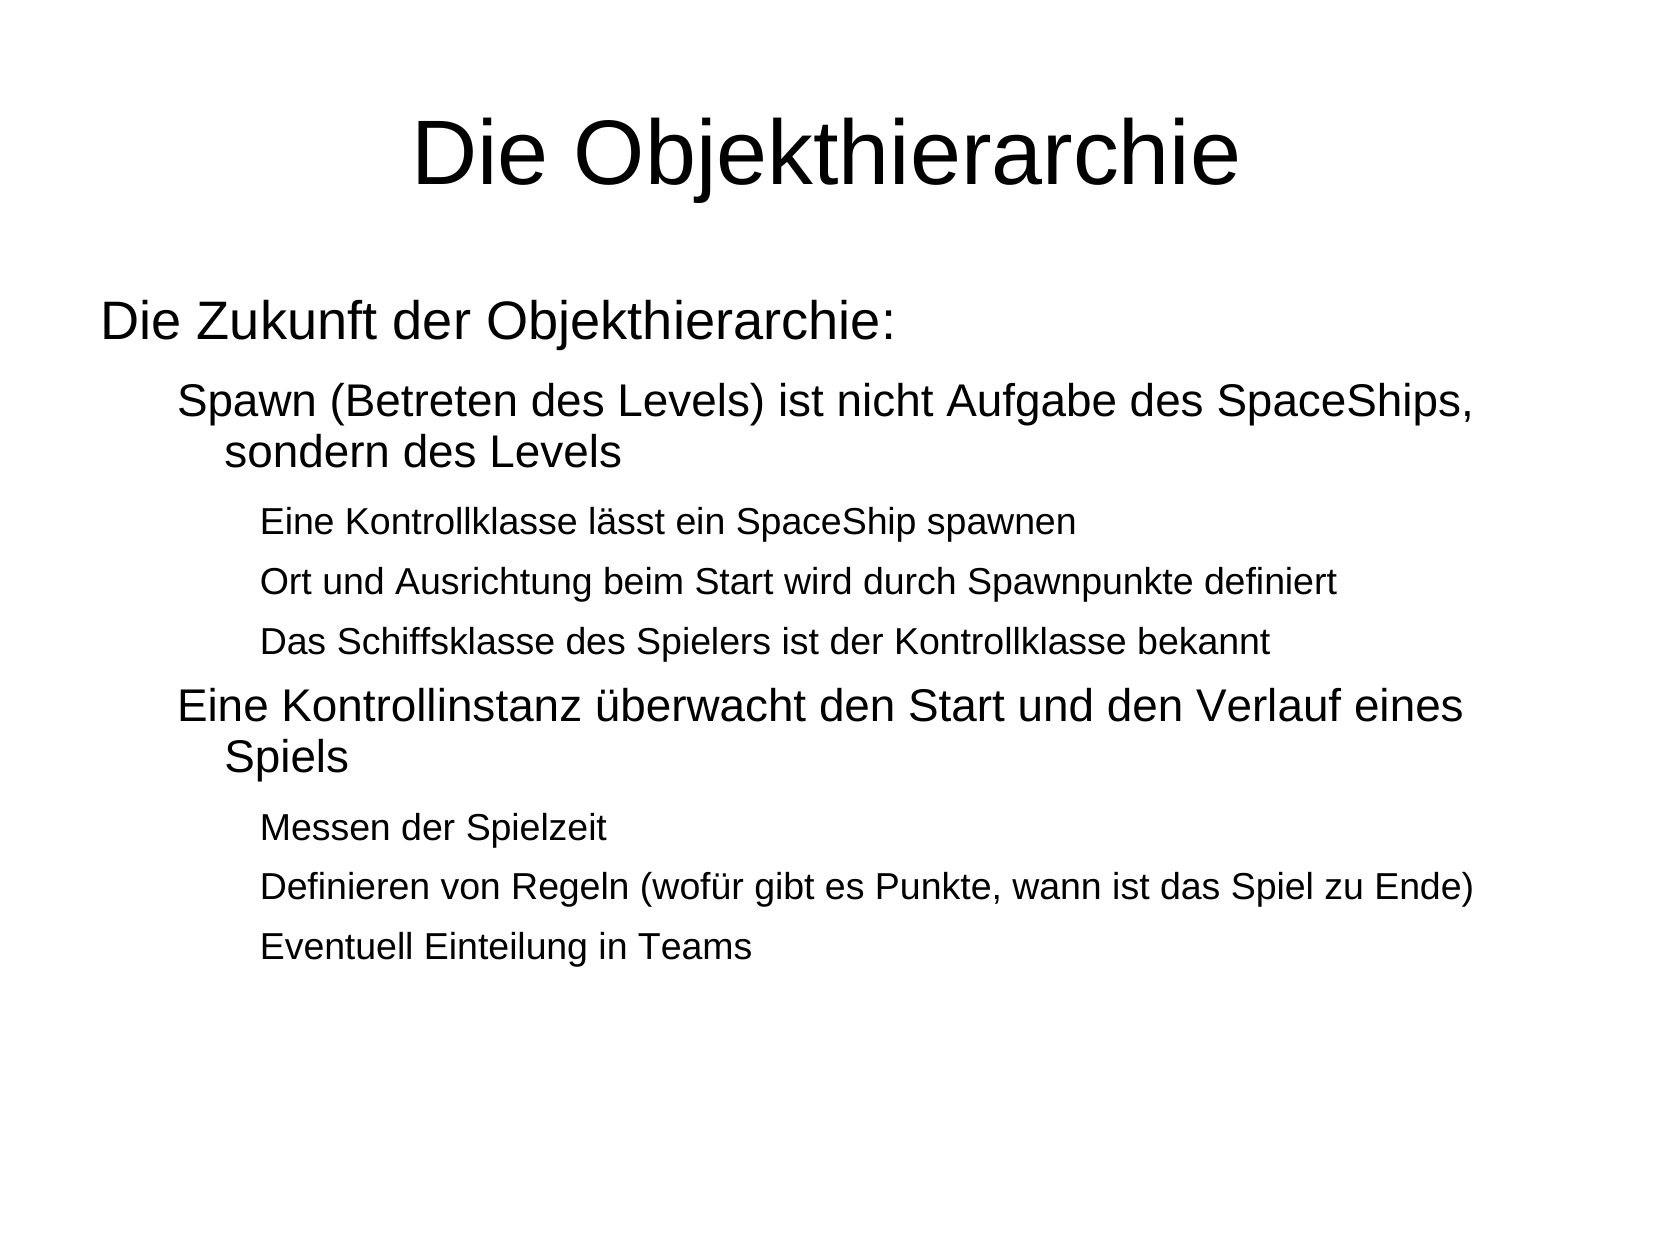

# Die Objekthierarchie
Die Zukunft der Objekthierarchie:
Spawn (Betreten des Levels) ist nicht Aufgabe des SpaceShips, sondern des Levels
Eine Kontrollklasse lässt ein SpaceShip spawnen
Ort und Ausrichtung beim Start wird durch Spawnpunkte definiert
Das Schiffsklasse des Spielers ist der Kontrollklasse bekannt
Eine Kontrollinstanz überwacht den Start und den Verlauf eines Spiels
Messen der Spielzeit
Definieren von Regeln (wofür gibt es Punkte, wann ist das Spiel zu Ende)
Eventuell Einteilung in Teams